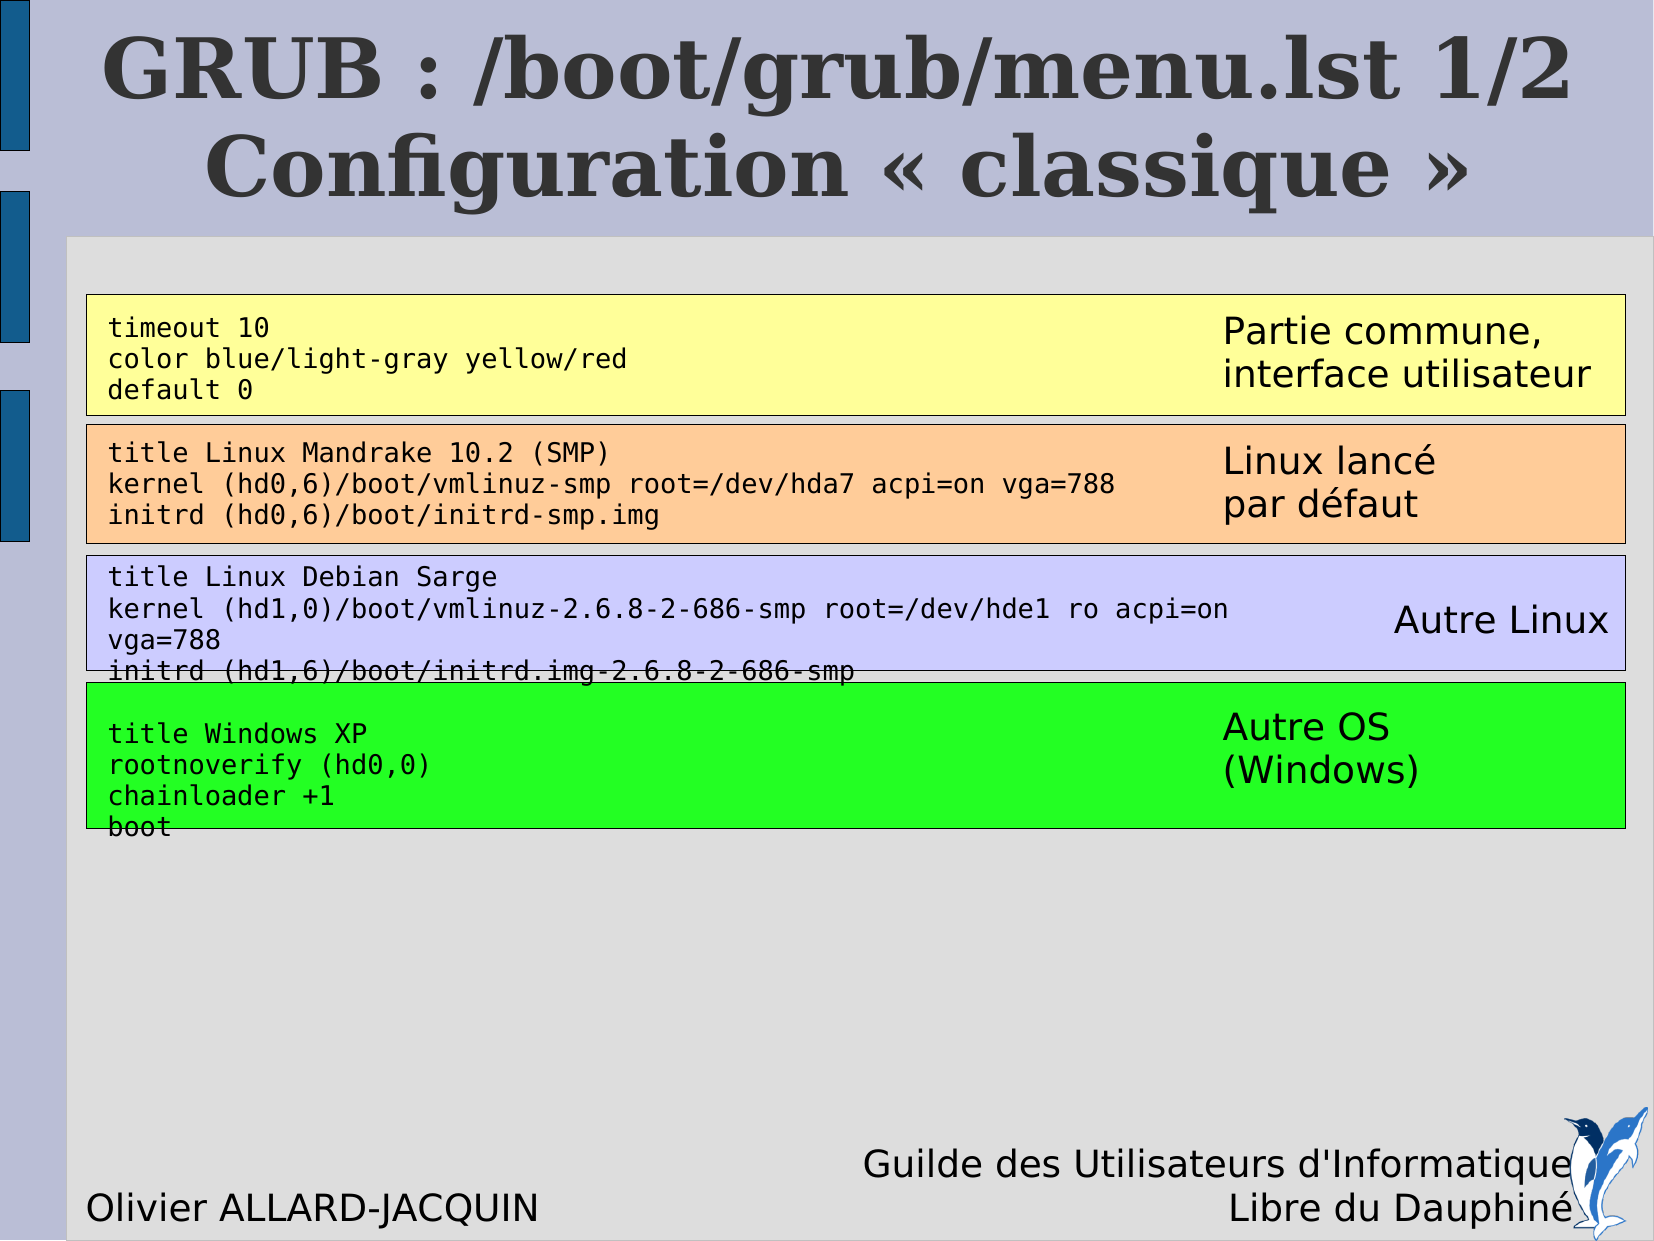

# GRUB : /boot/grub/menu.lst 1/2 Configuration « classique »
Partie commune,
interface utilisateur
timeout 10
color blue/light-gray yellow/red
default 0
title Linux Mandrake 10.2 (SMP)
kernel (hd0,6)/boot/vmlinuz-smp root=/dev/hda7 acpi=on vga=788
initrd (hd0,6)/boot/initrd-smp.img
title Linux Debian Sarge
kernel (hd1,0)/boot/vmlinuz-2.6.8-2-686-smp root=/dev/hde1 ro acpi=on vga=788
initrd (hd1,6)/boot/initrd.img-2.6.8-2-686-smp
title Windows XP
rootnoverify (hd0,0)
chainloader +1
boot
Linux lancé
par défaut
Autre Linux
Autre OS
(Windows)